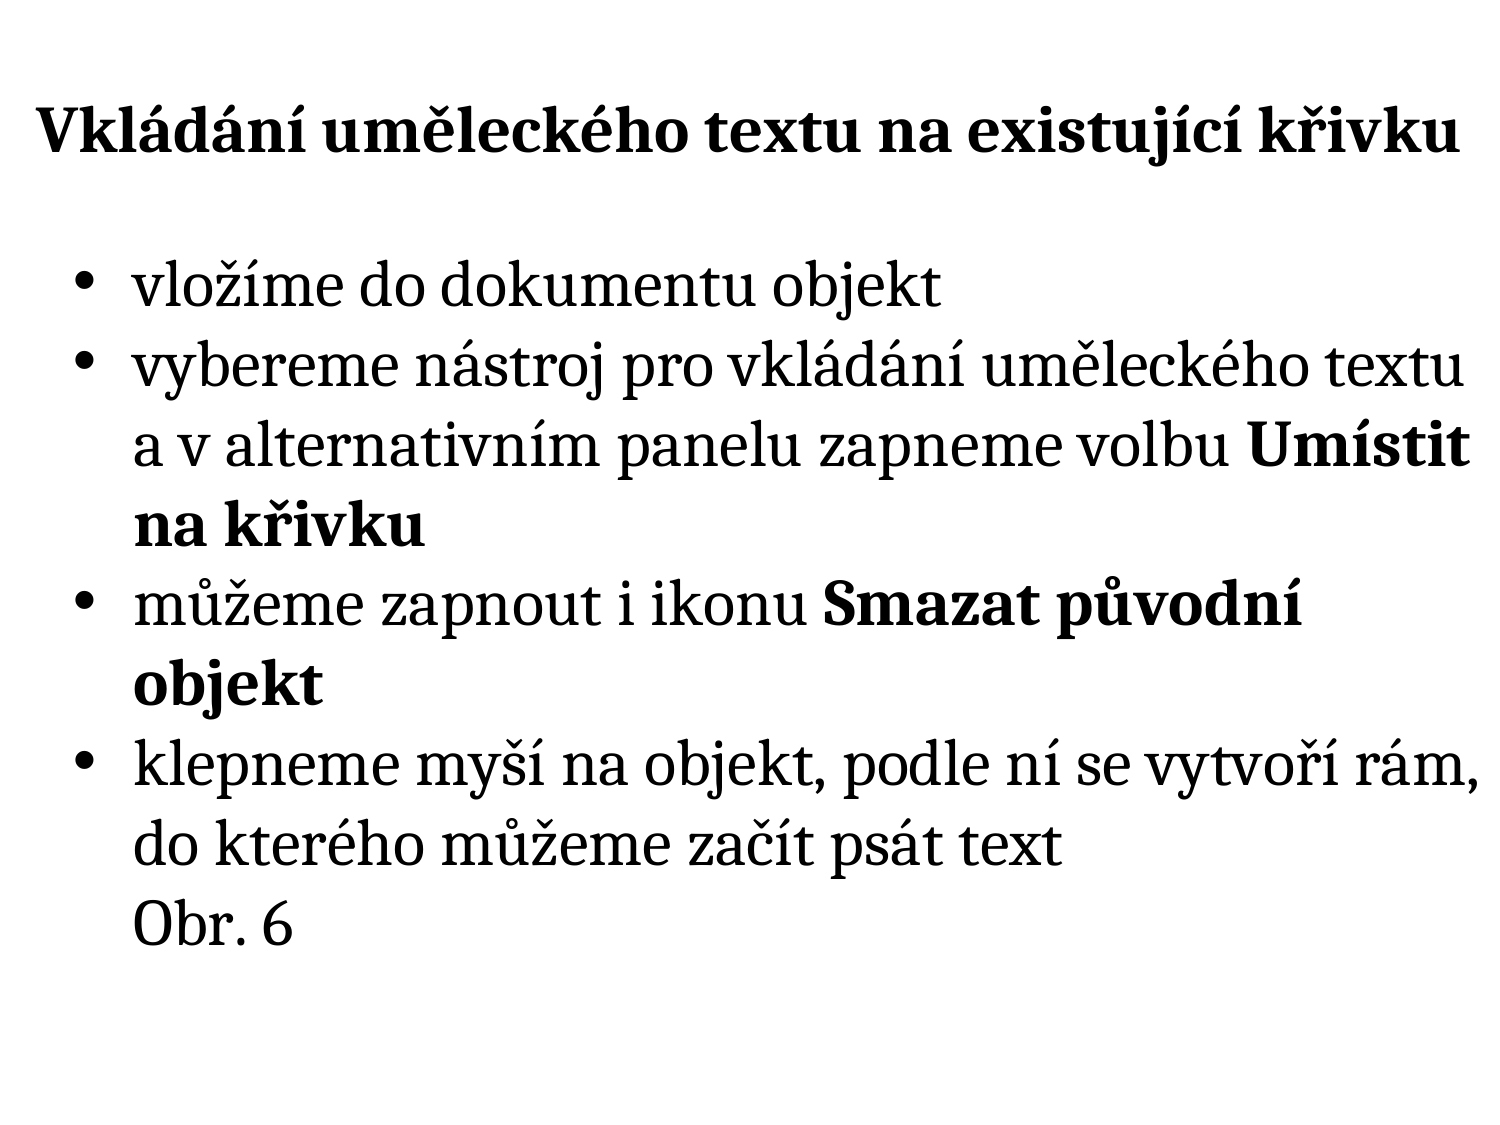

Vkládání uměleckého textu na existující křivku
vložíme do dokumentu objekt
vybereme nástroj pro vkládání uměleckého textu a v alternativním panelu zapneme volbu Umístit na křivku
můžeme zapnout i ikonu Smazat původní objekt
klepneme myší na objekt, podle ní se vytvoří rám, do kterého můžeme začít psát text
	Obr. 6